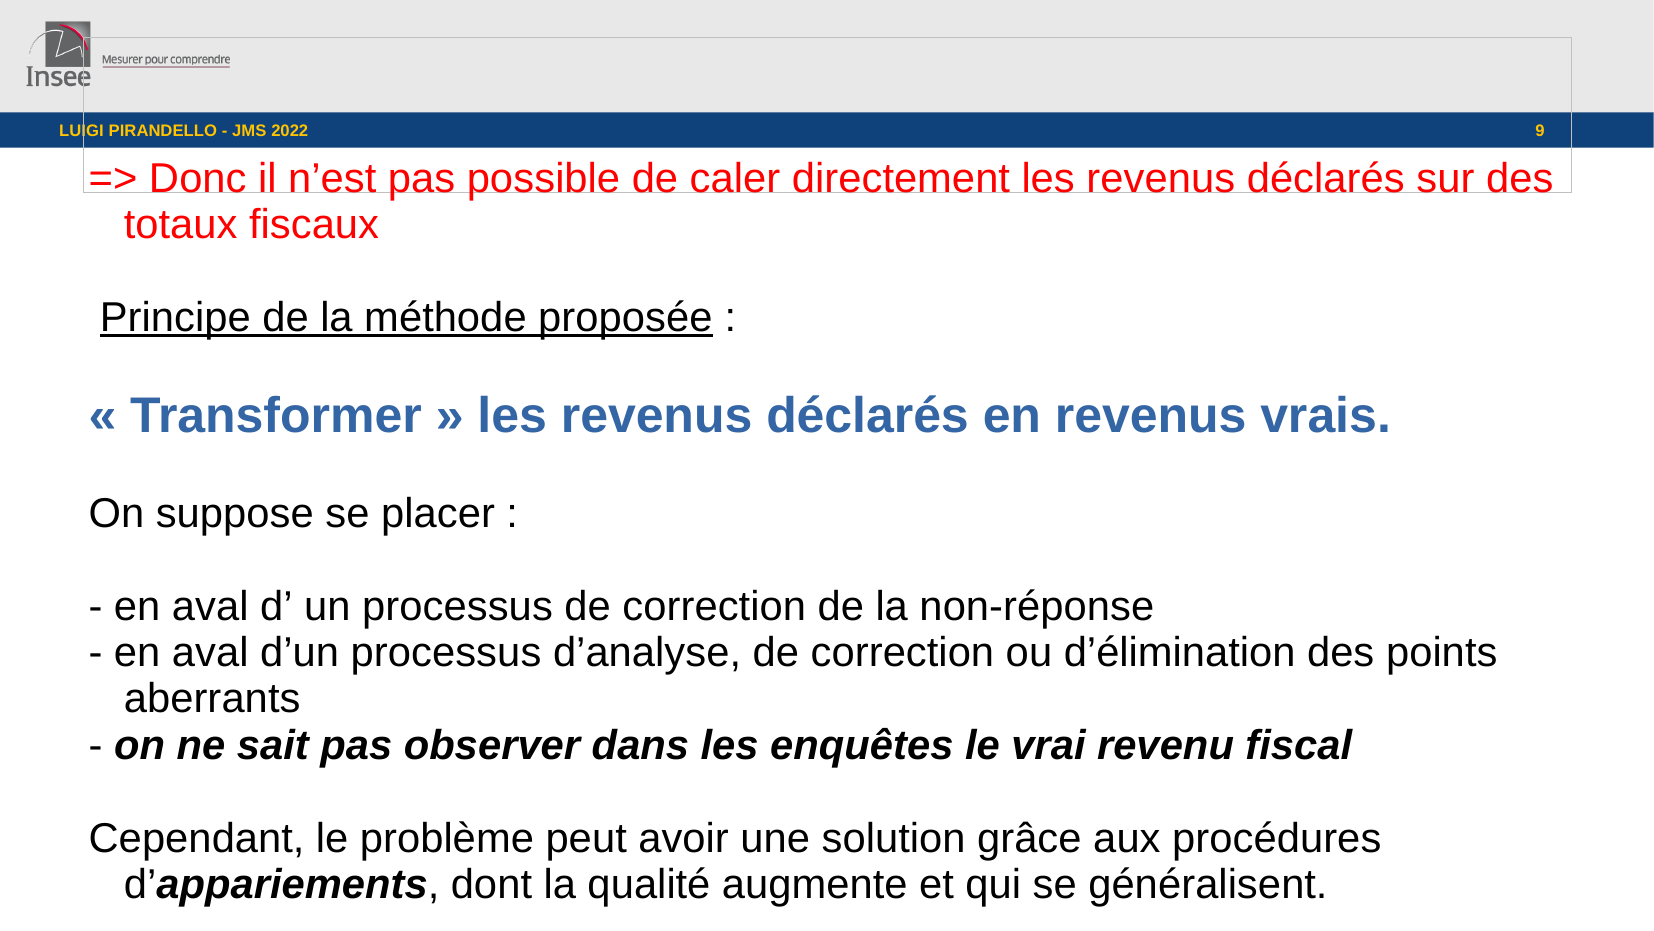

LUIGI PIRANDELLO - JMS 2022
9
=> Donc il n’est pas possible de caler directement les revenus déclarés sur des totaux fiscaux
 Principe de la méthode proposée :
« Transformer » les revenus déclarés en revenus vrais.
On suppose se placer :
- en aval d’ un processus de correction de la non-réponse
- en aval d’un processus d’analyse, de correction ou d’élimination des points aberrants
- on ne sait pas observer dans les enquêtes le vrai revenu fiscal
Cependant, le problème peut avoir une solution grâce aux procédures d’appariements, dont la qualité augmente et qui se généralisent.